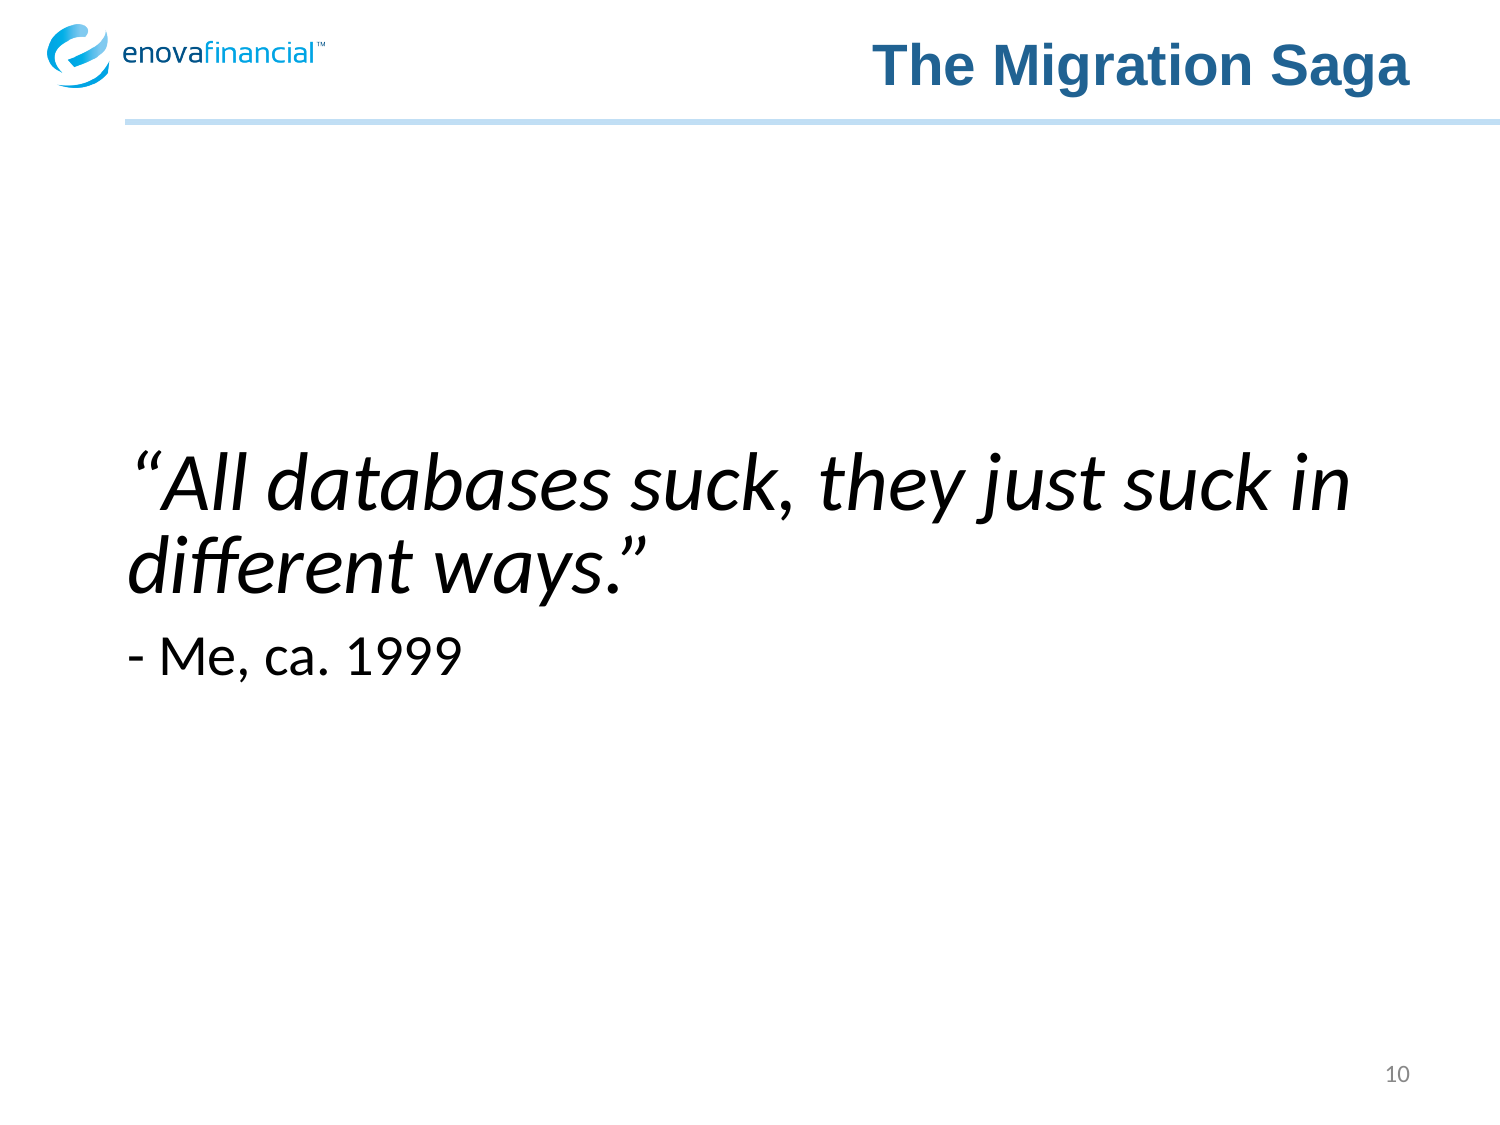

The Migration Saga
# “All databases suck, they just suck in different ways.”
- Me, ca. 1999